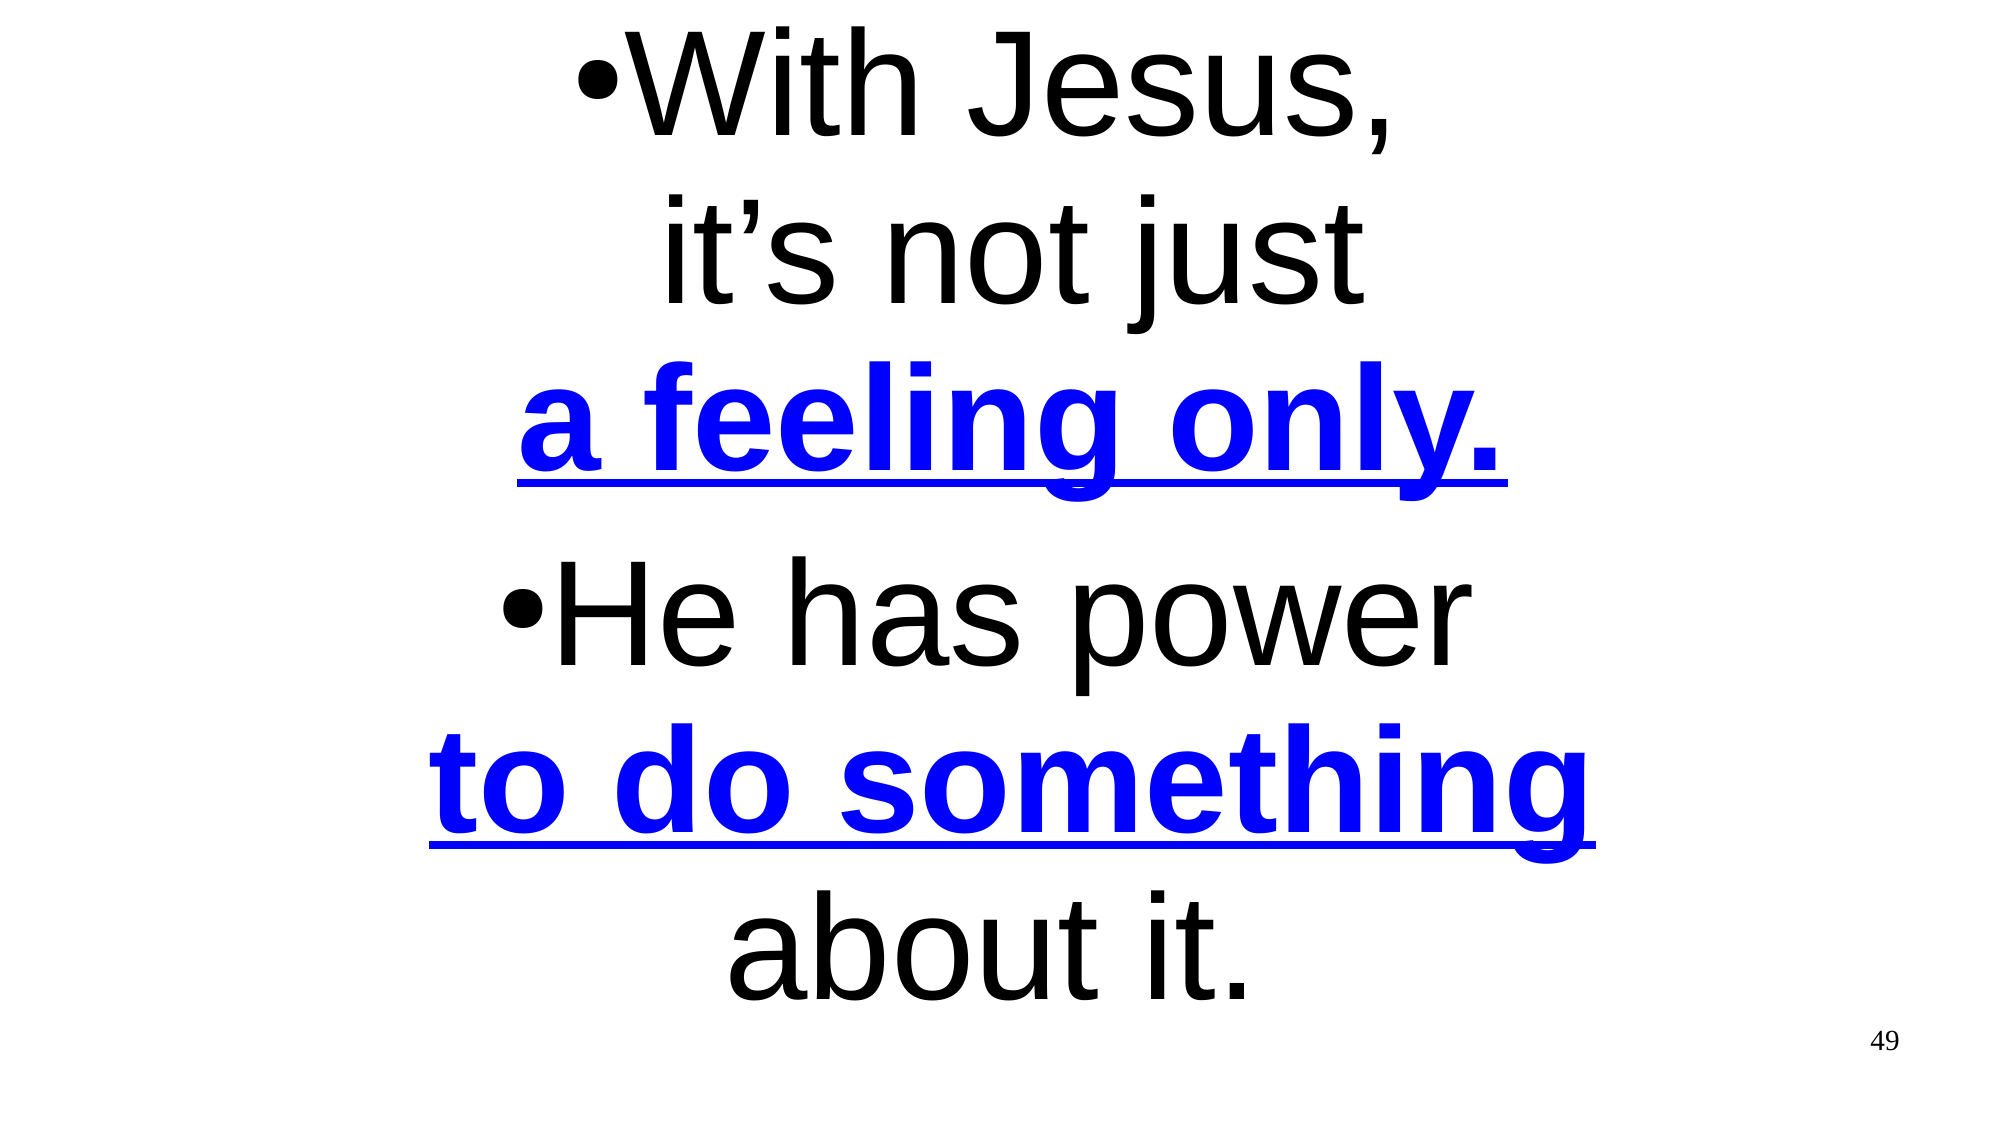

# With Jesus, it’s not just a feeling only.
He has power
to do something
about it.
49